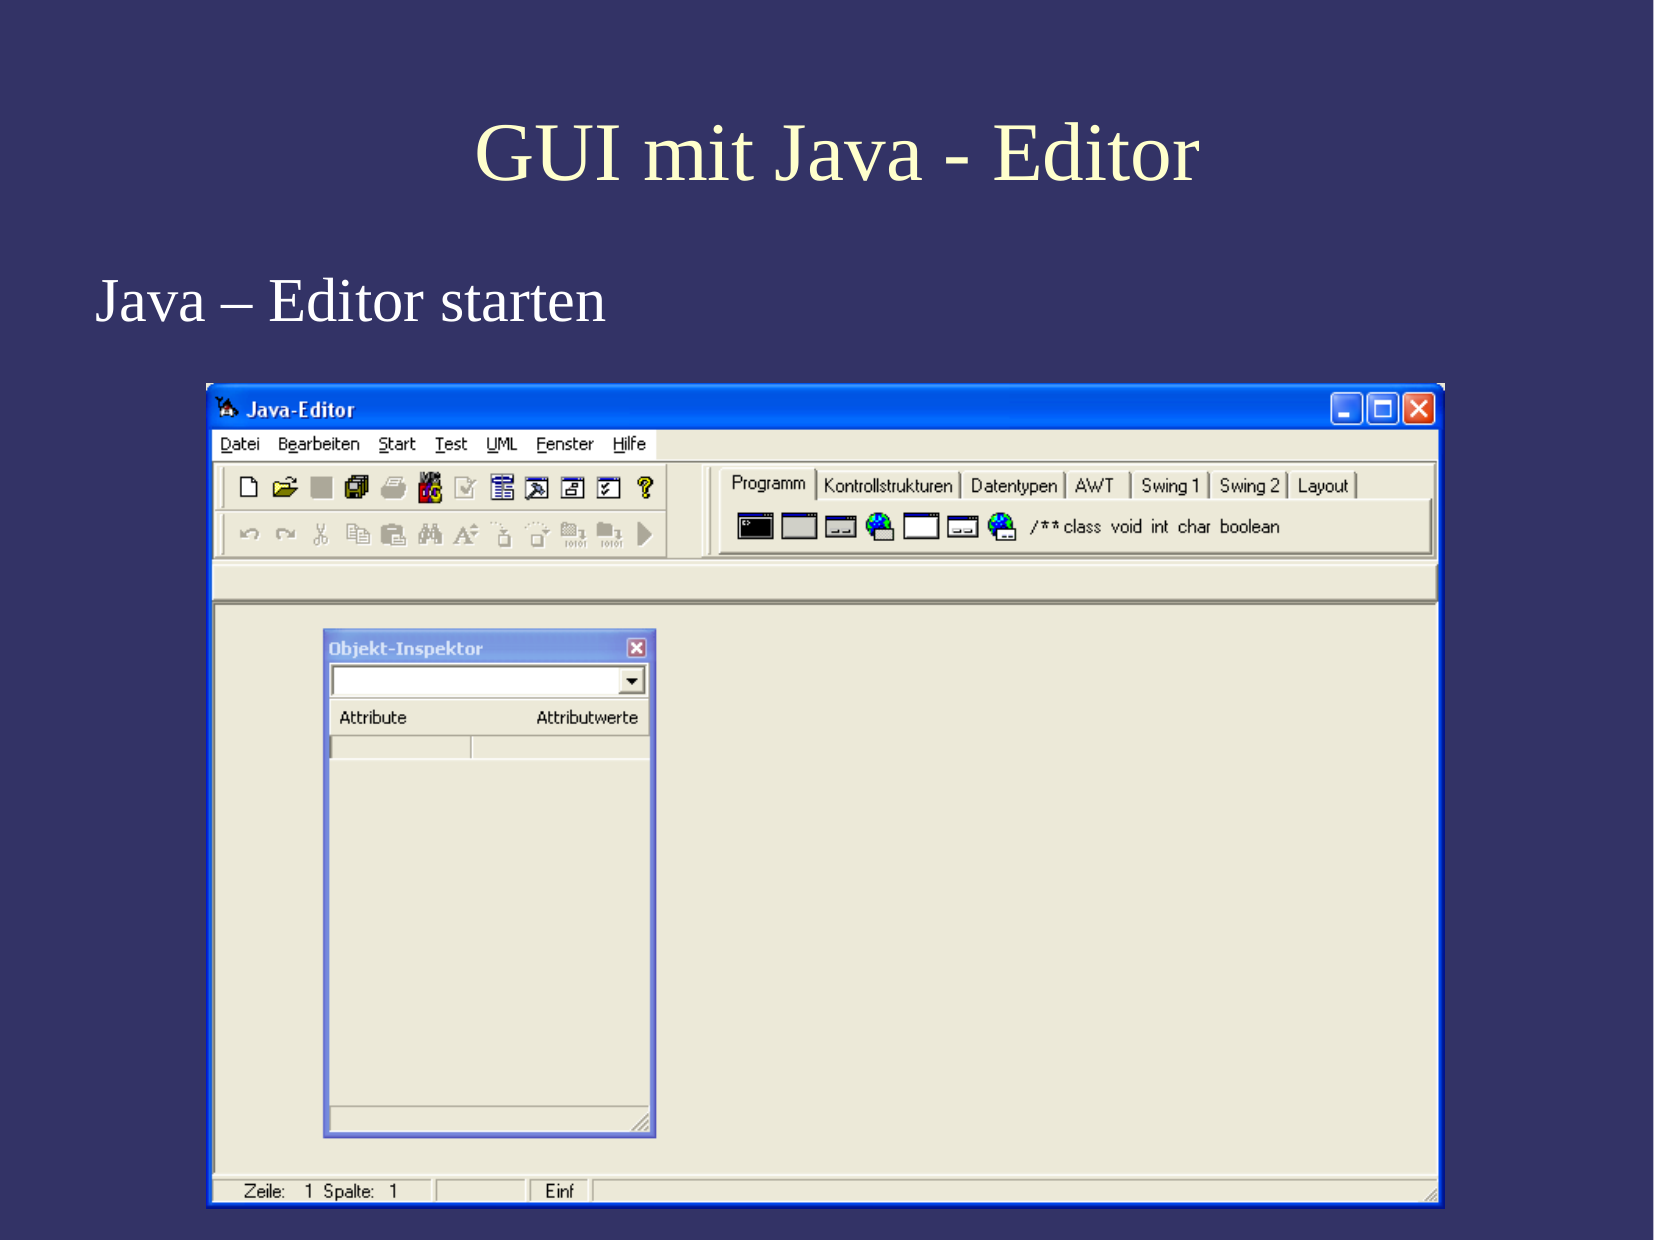

# GUI mit Java - Editor
Java – Editor starten